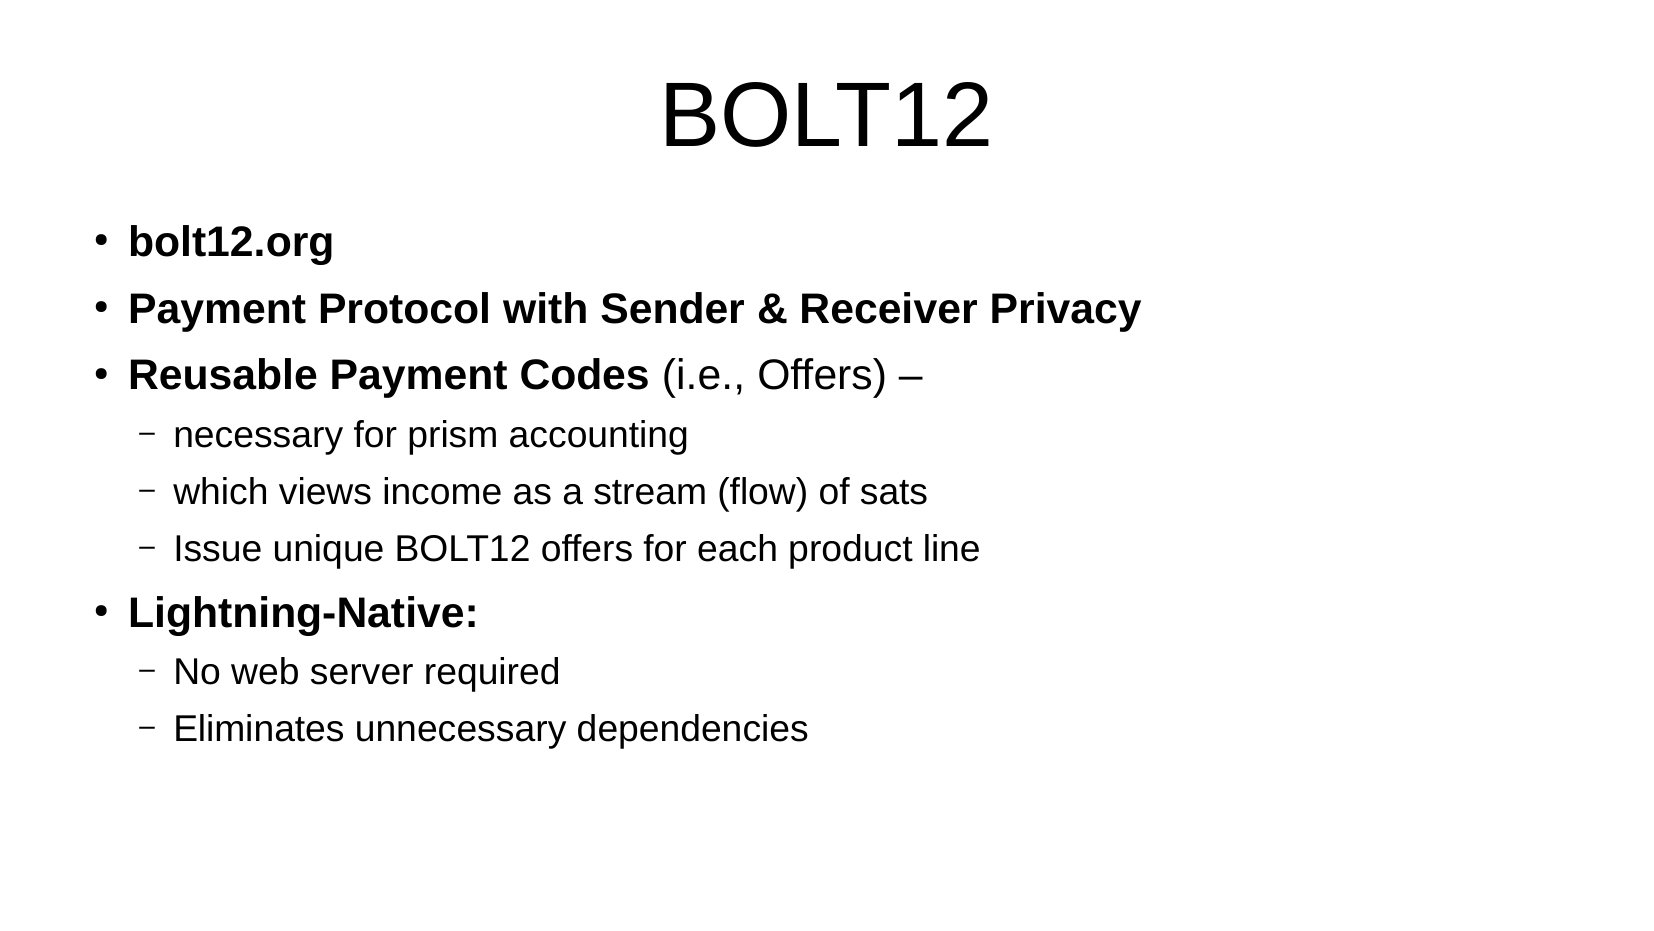

# BOLT12
bolt12.org
Payment Protocol with Sender & Receiver Privacy
Reusable Payment Codes (i.e., Offers) –
necessary for prism accounting
which views income as a stream (flow) of sats
Issue unique BOLT12 offers for each product line
Lightning-Native:
No web server required
Eliminates unnecessary dependencies